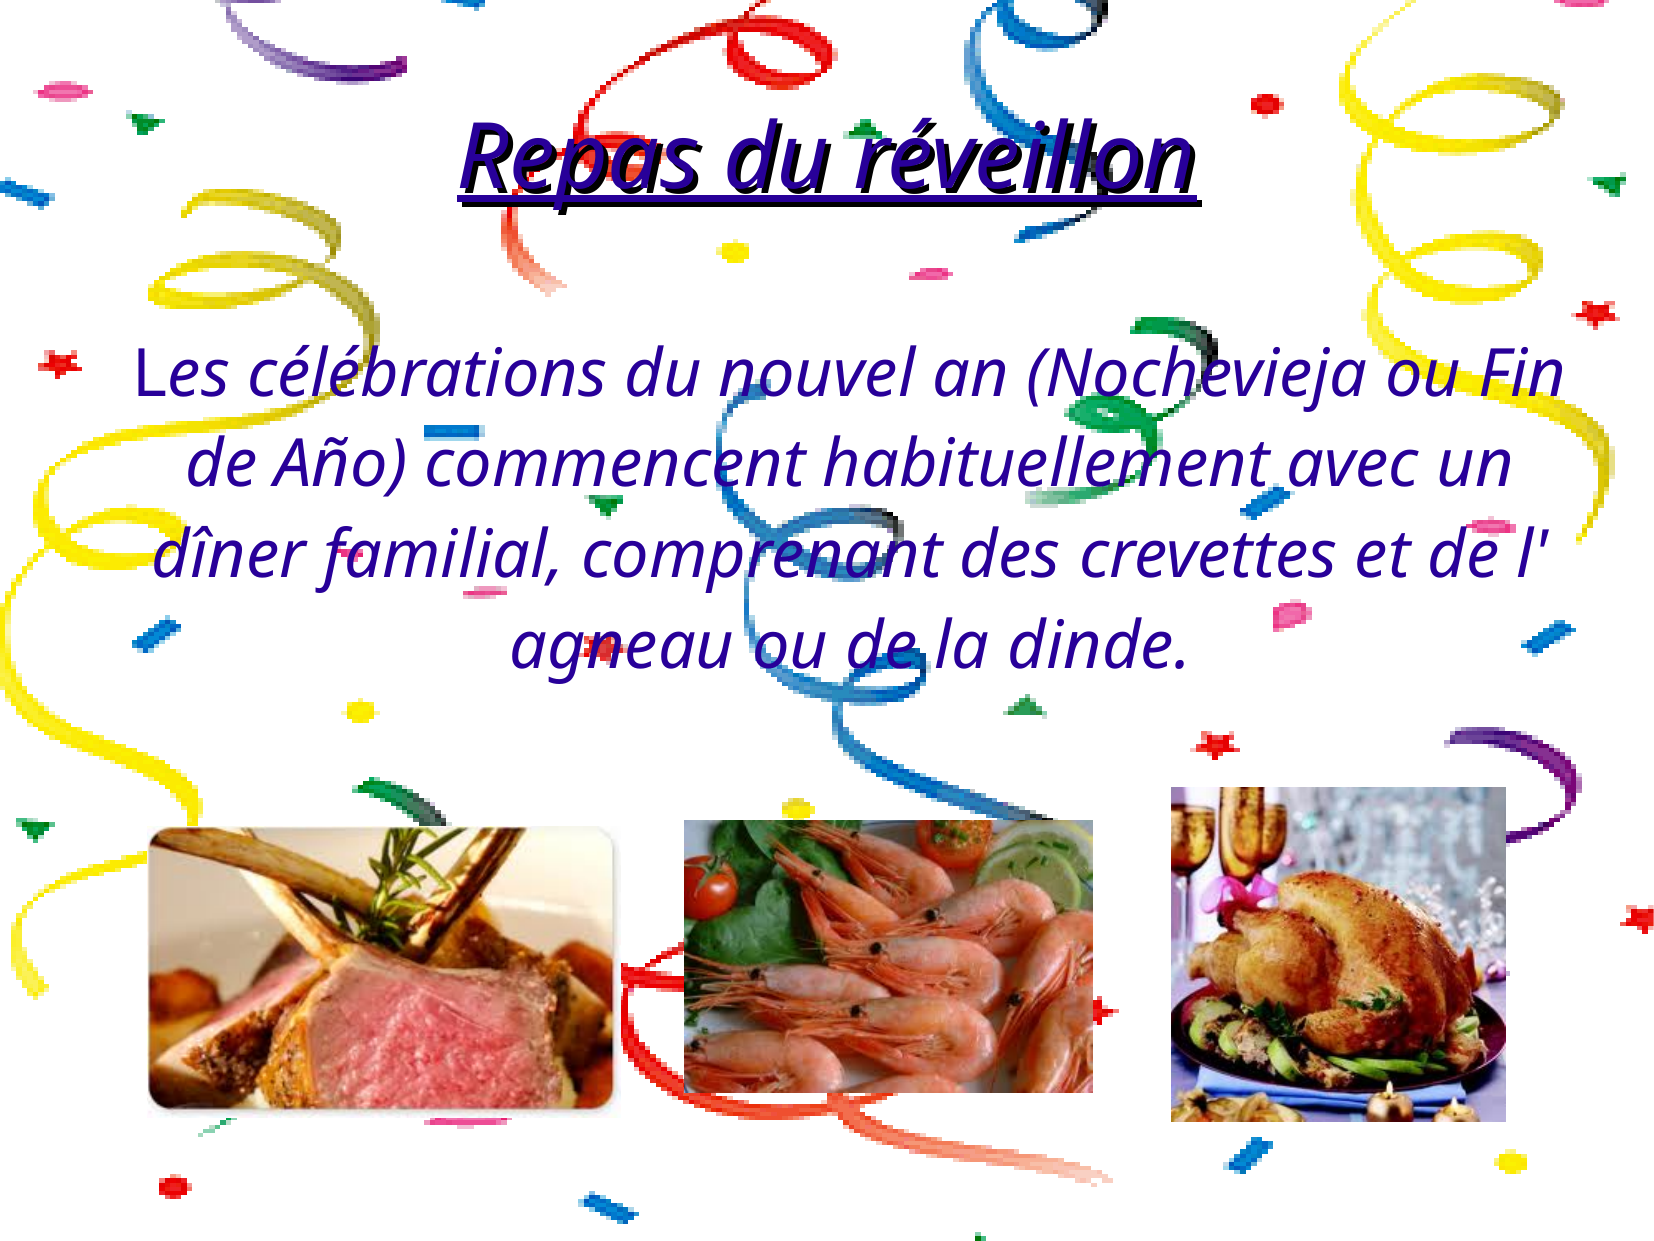

# Repas du réveillon
Les célébrations du nouvel an (Nochevieja ou Fin de Año) commencent habituellement avec un dîner familial, comprenant des crevettes et de l'agneau ou de la dinde.